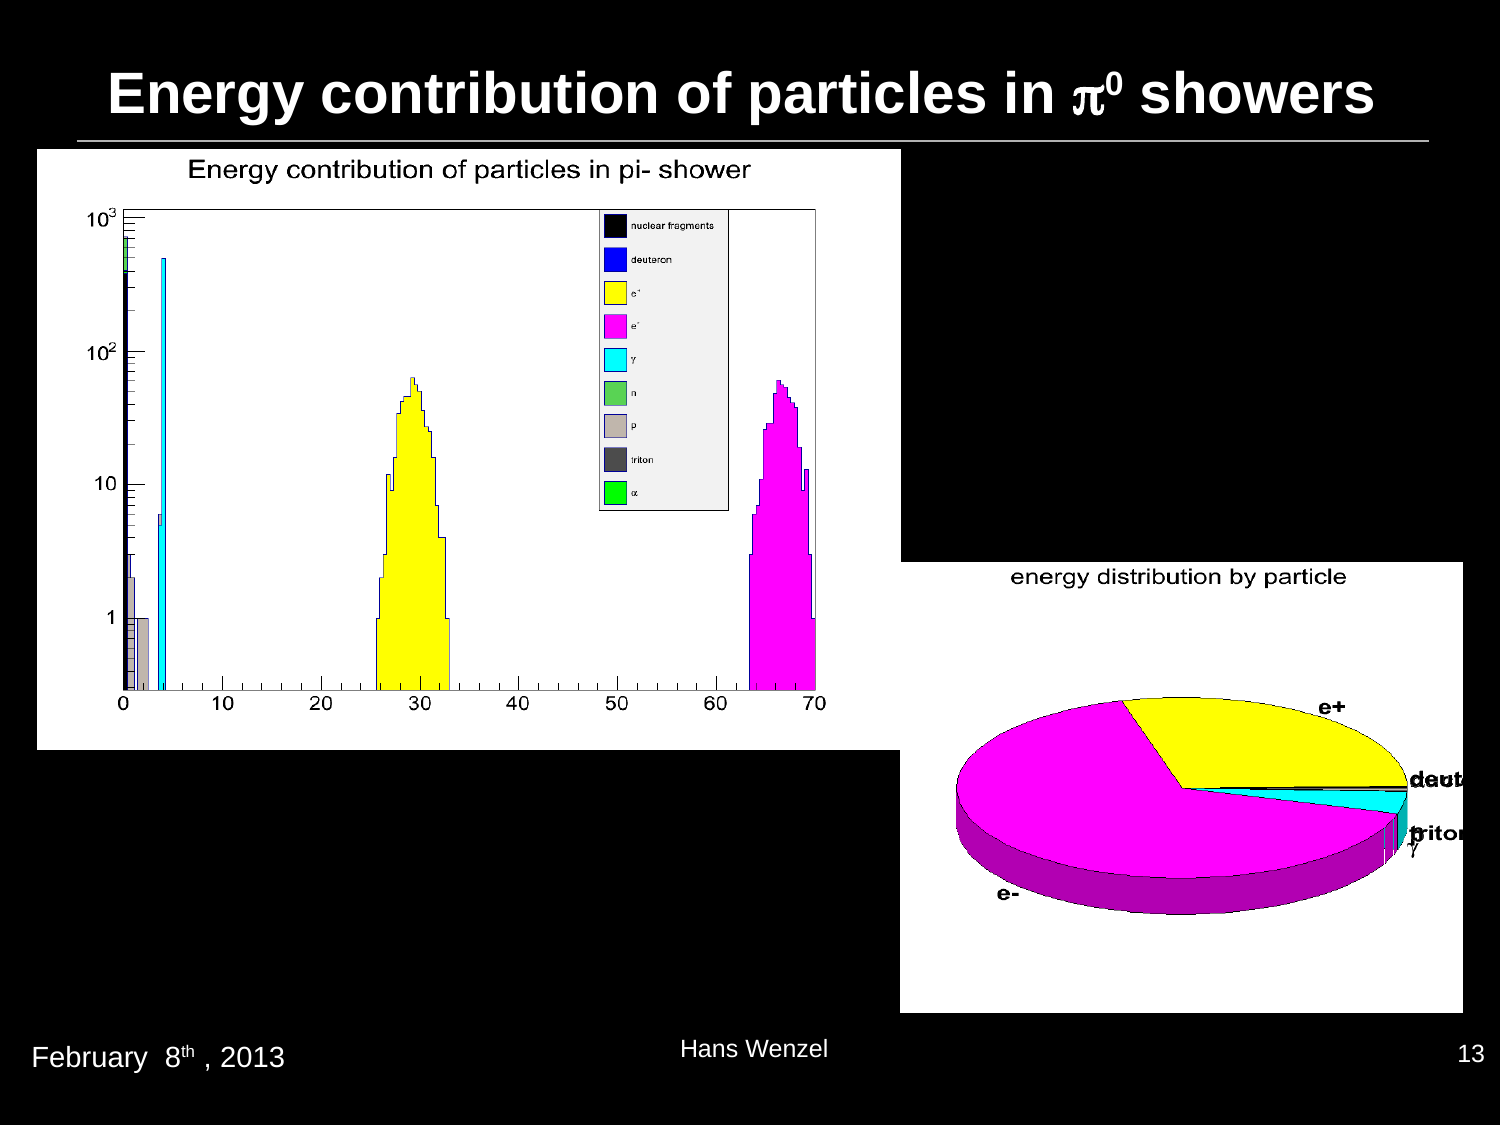

# Energy contribution of particles in p0 showers